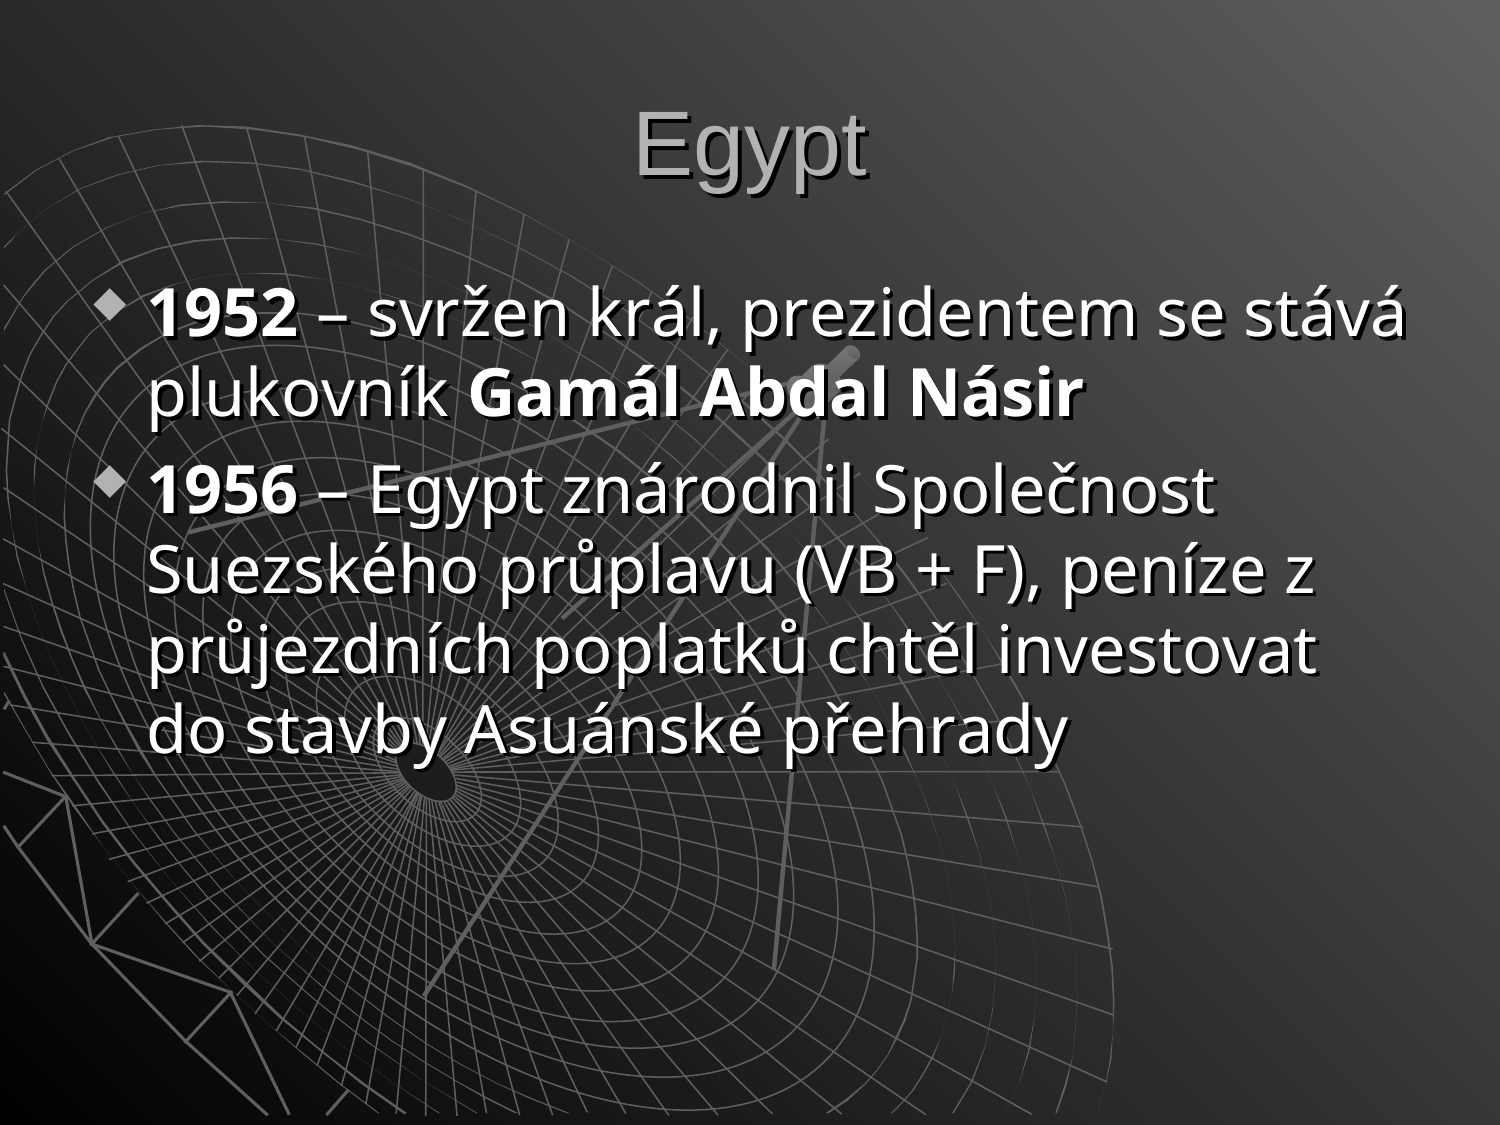

# Egypt
1952 – svržen král, prezidentem se stává plukovník Gamál Abdal Násir
1956 – Egypt znárodnil Společnost Suezského průplavu (VB + F), peníze z průjezdních poplatků chtěl investovat do stavby Asuánské přehrady